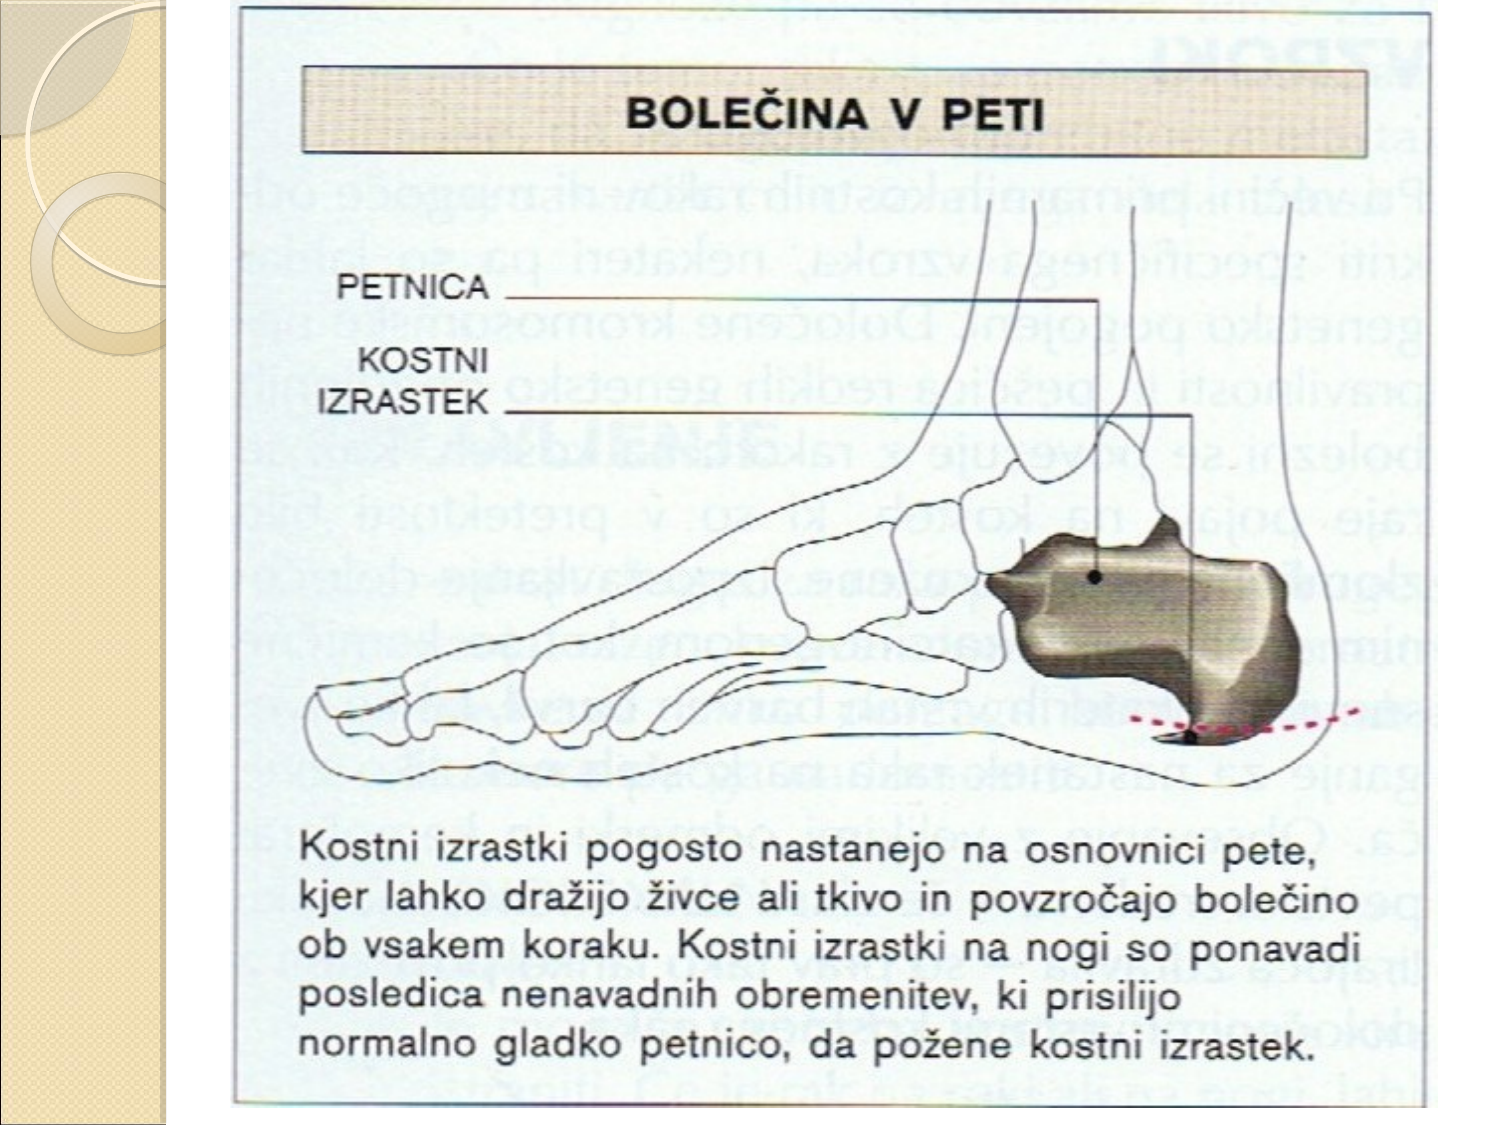

# Preprečevanje:
Pravilno uporabljajte svoje sklepe
Ukvarjajte se z zmernimi telesnimi vajami kot so hoja, kolesarjenje, plavanje, joga ali tenis.
Znebite se odvečne telesne teže